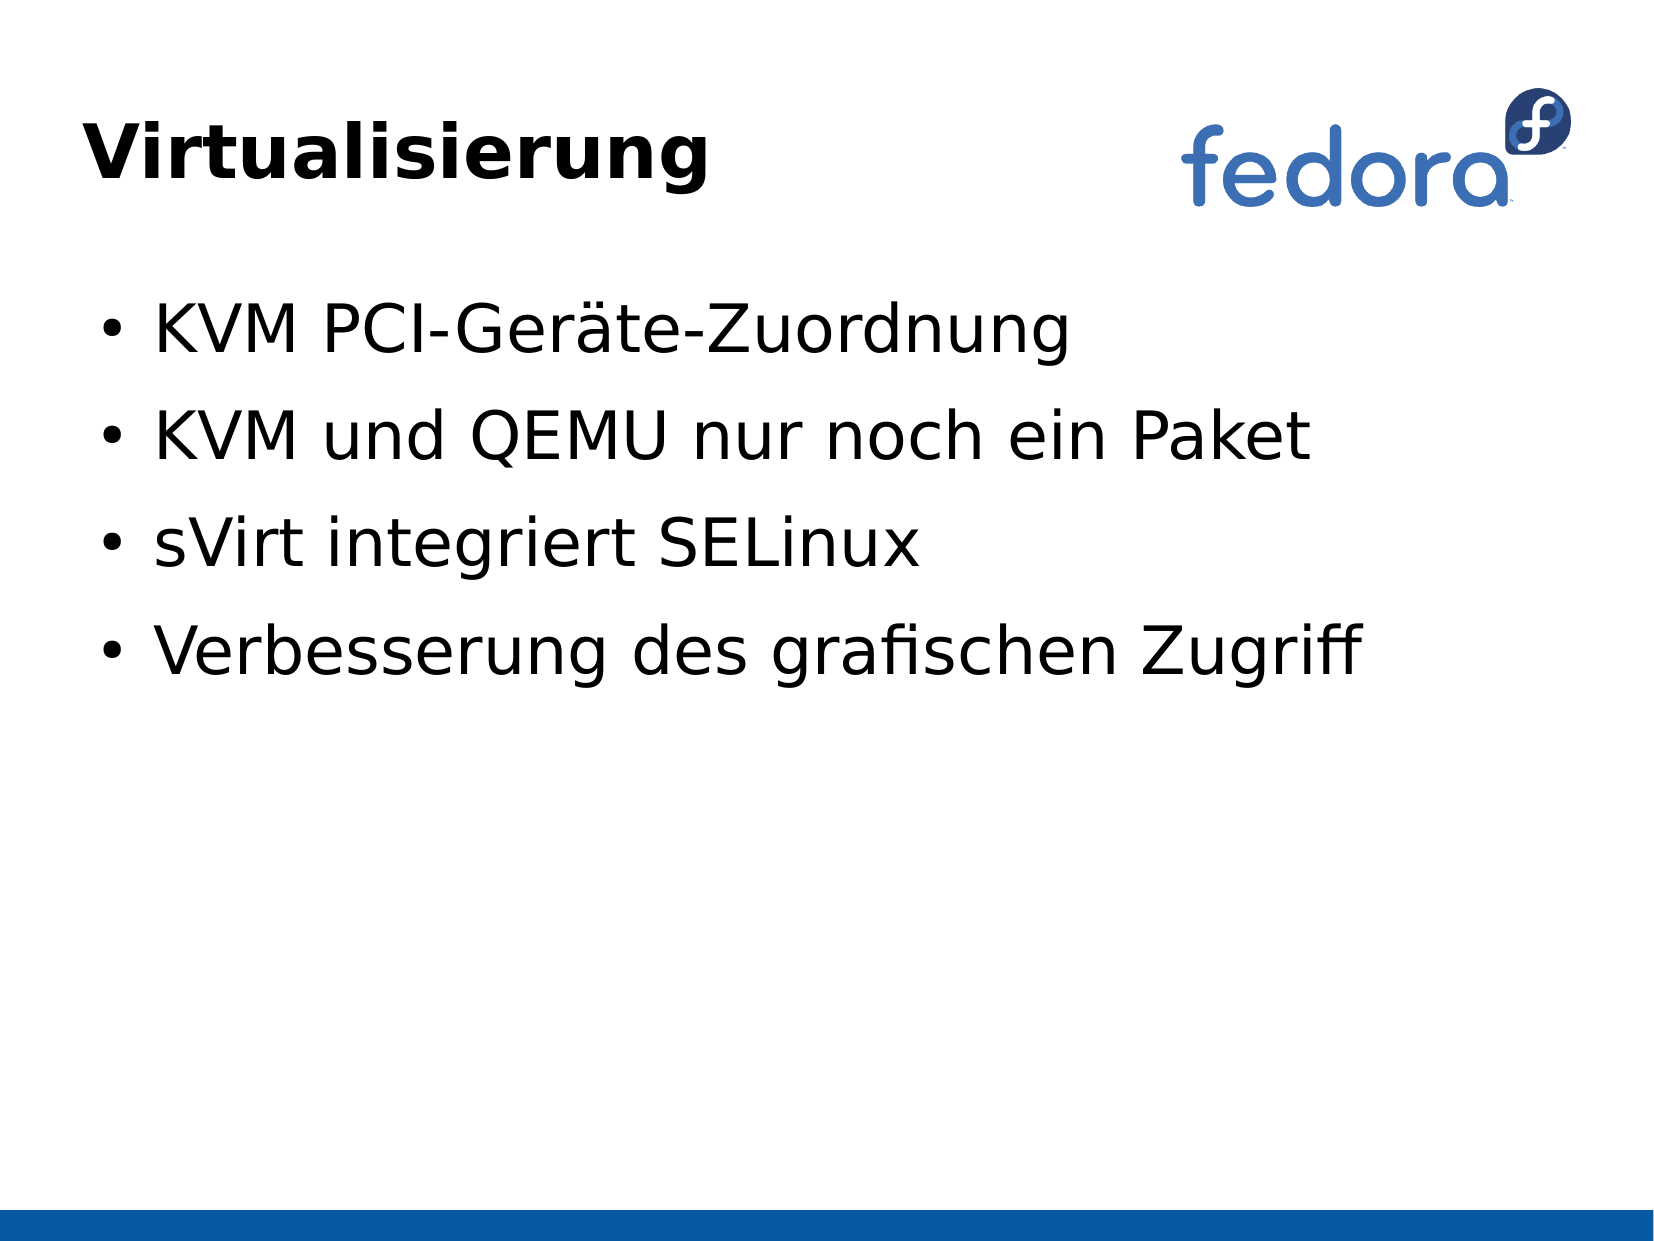

# Virtualisierung
KVM PCI-Geräte-Zuordnung
KVM und QEMU nur noch ein Paket
sVirt integriert SELinux
Verbesserung des grafischen Zugriff